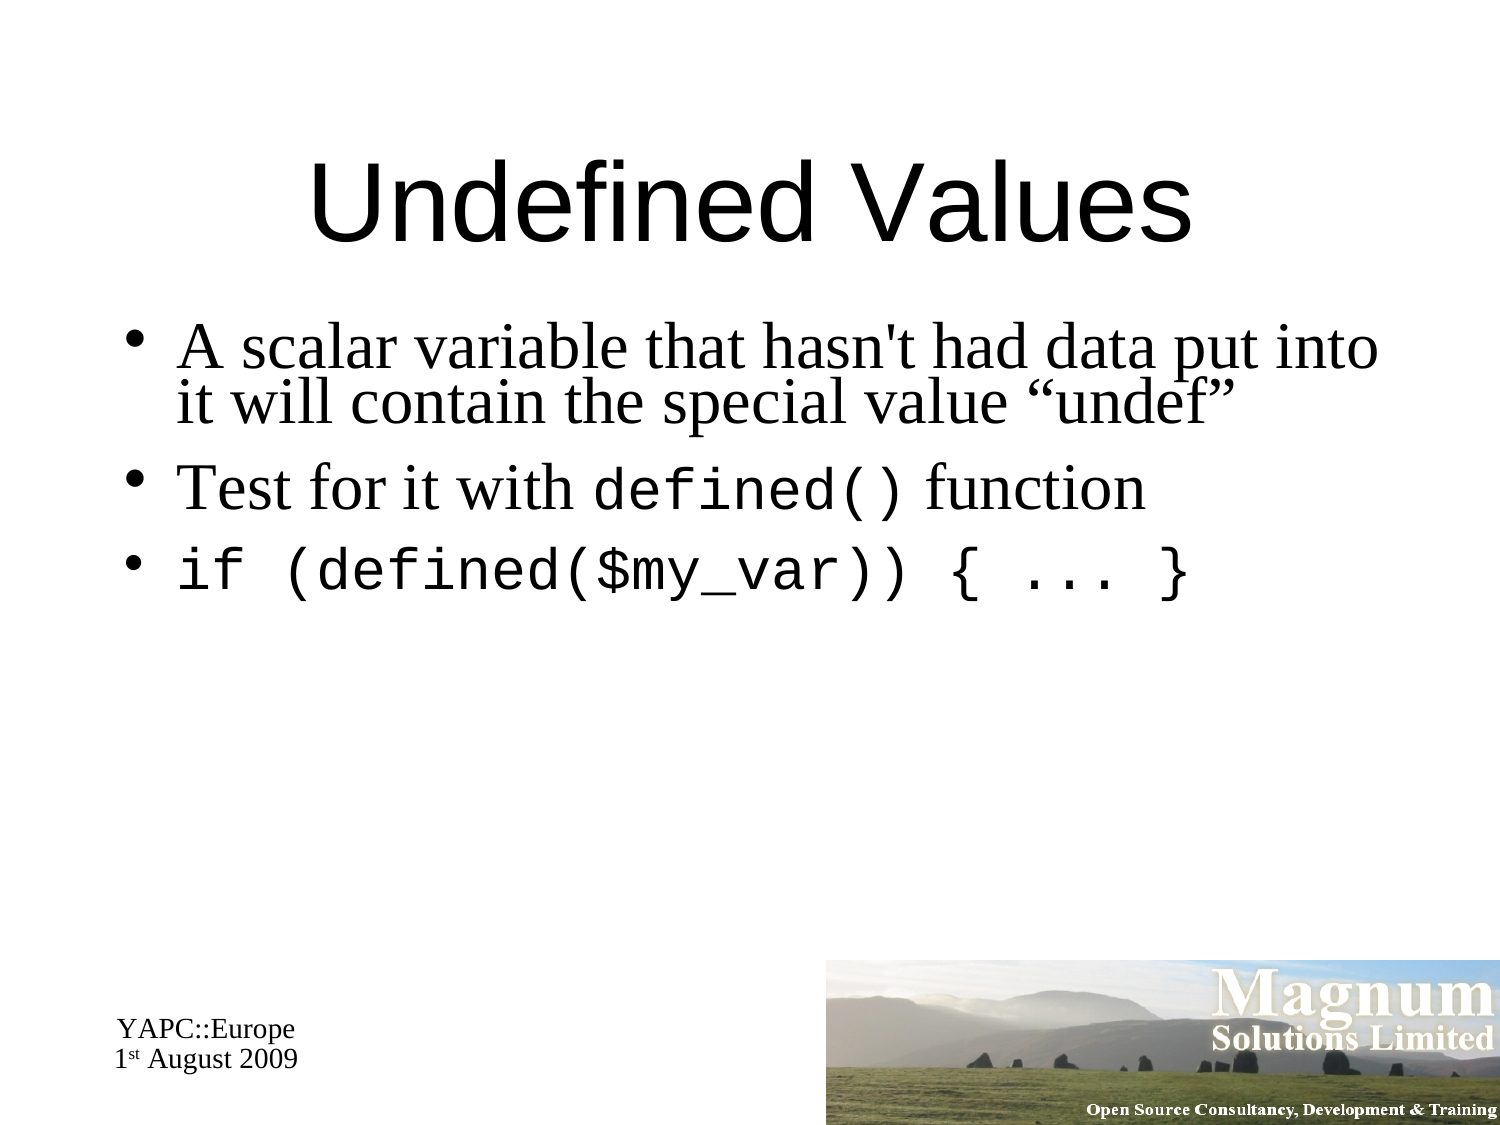

# Undefined Values
A scalar variable that hasn't had data put into it will contain the special value “undef”
Test for it with defined() function
if (defined($my_var)) { ... }
30